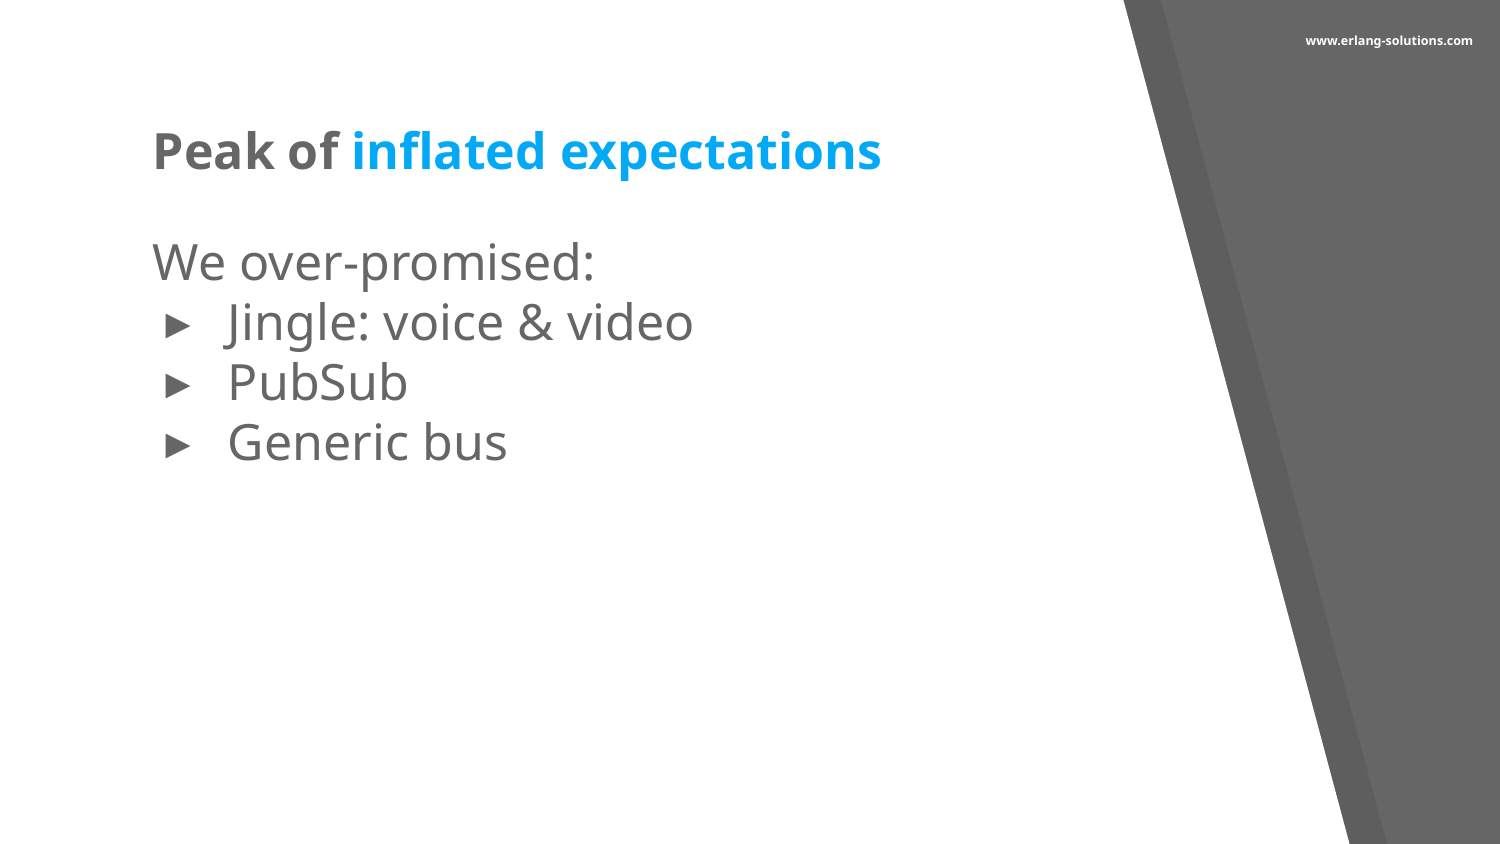

# Peak of inflated expectations
We over-promised:
Jingle: voice & video
PubSub
Generic bus